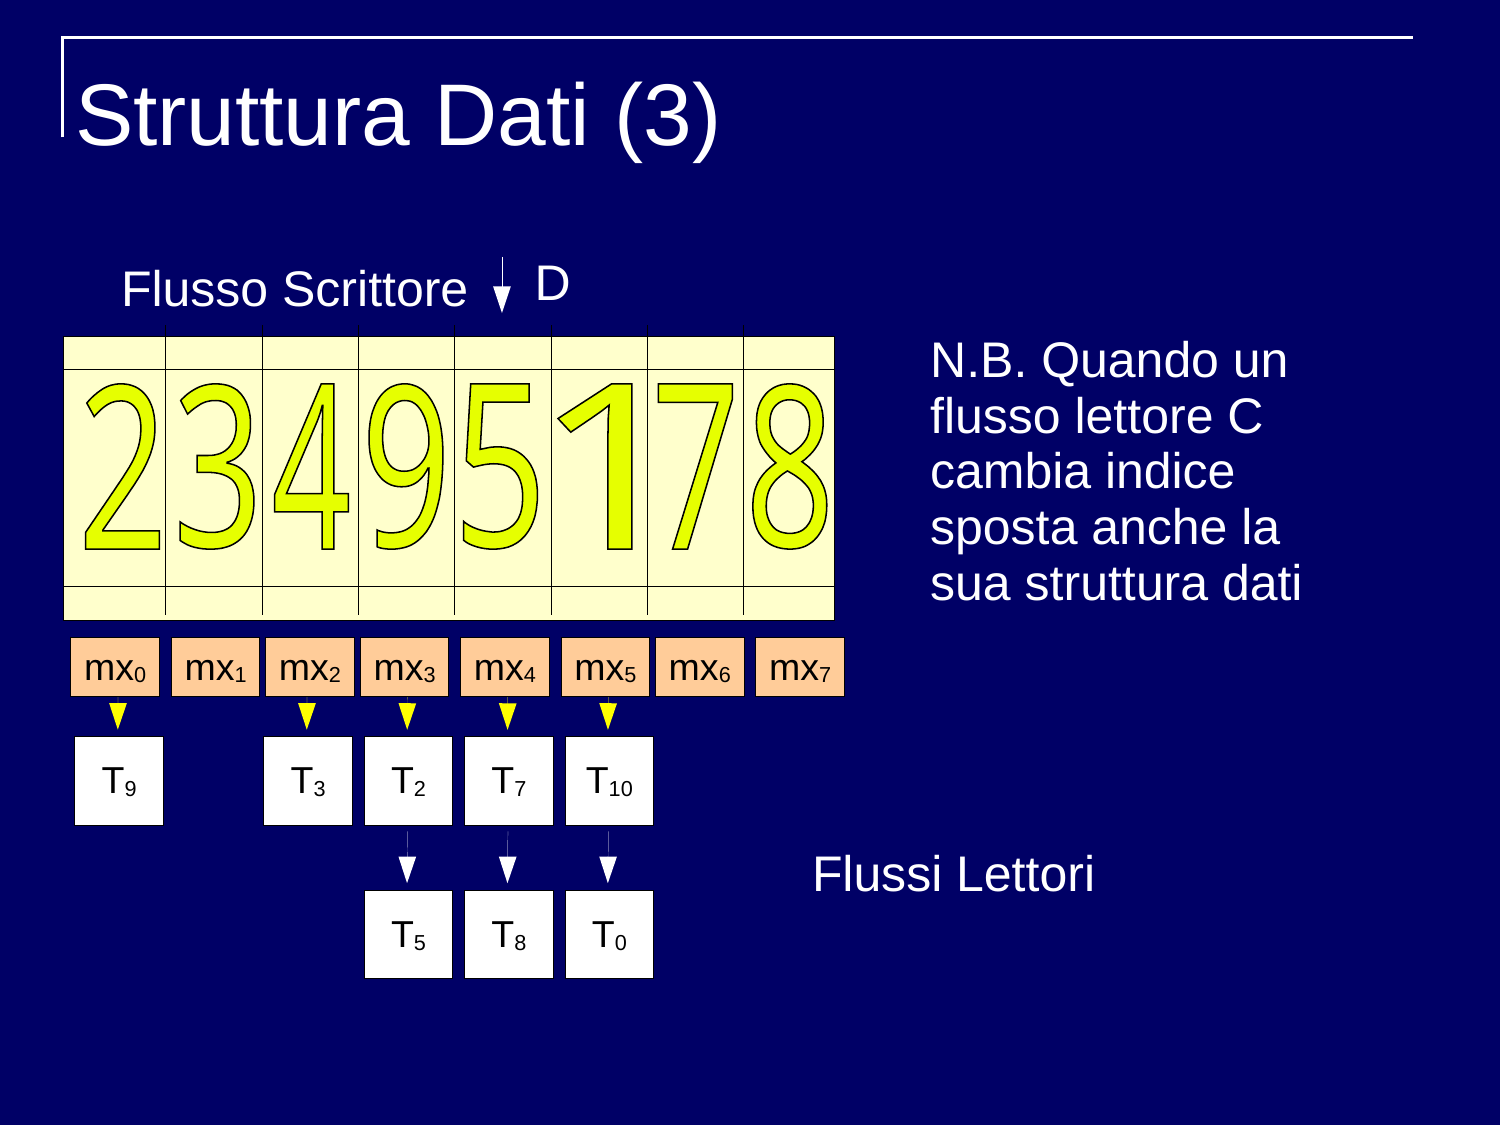

# Struttura Dati (3)
D
Flusso Scrittore
N.B. Quando un flusso lettore C cambia indice sposta anche la sua struttura dati
2
3
4
9
5
1
7
8
mx0
mx1
mx2
mx3
mx4
mx5
mx6
mx7
T2
T10
T3
T7
T9
Flussi Lettori
T5
T0
T8